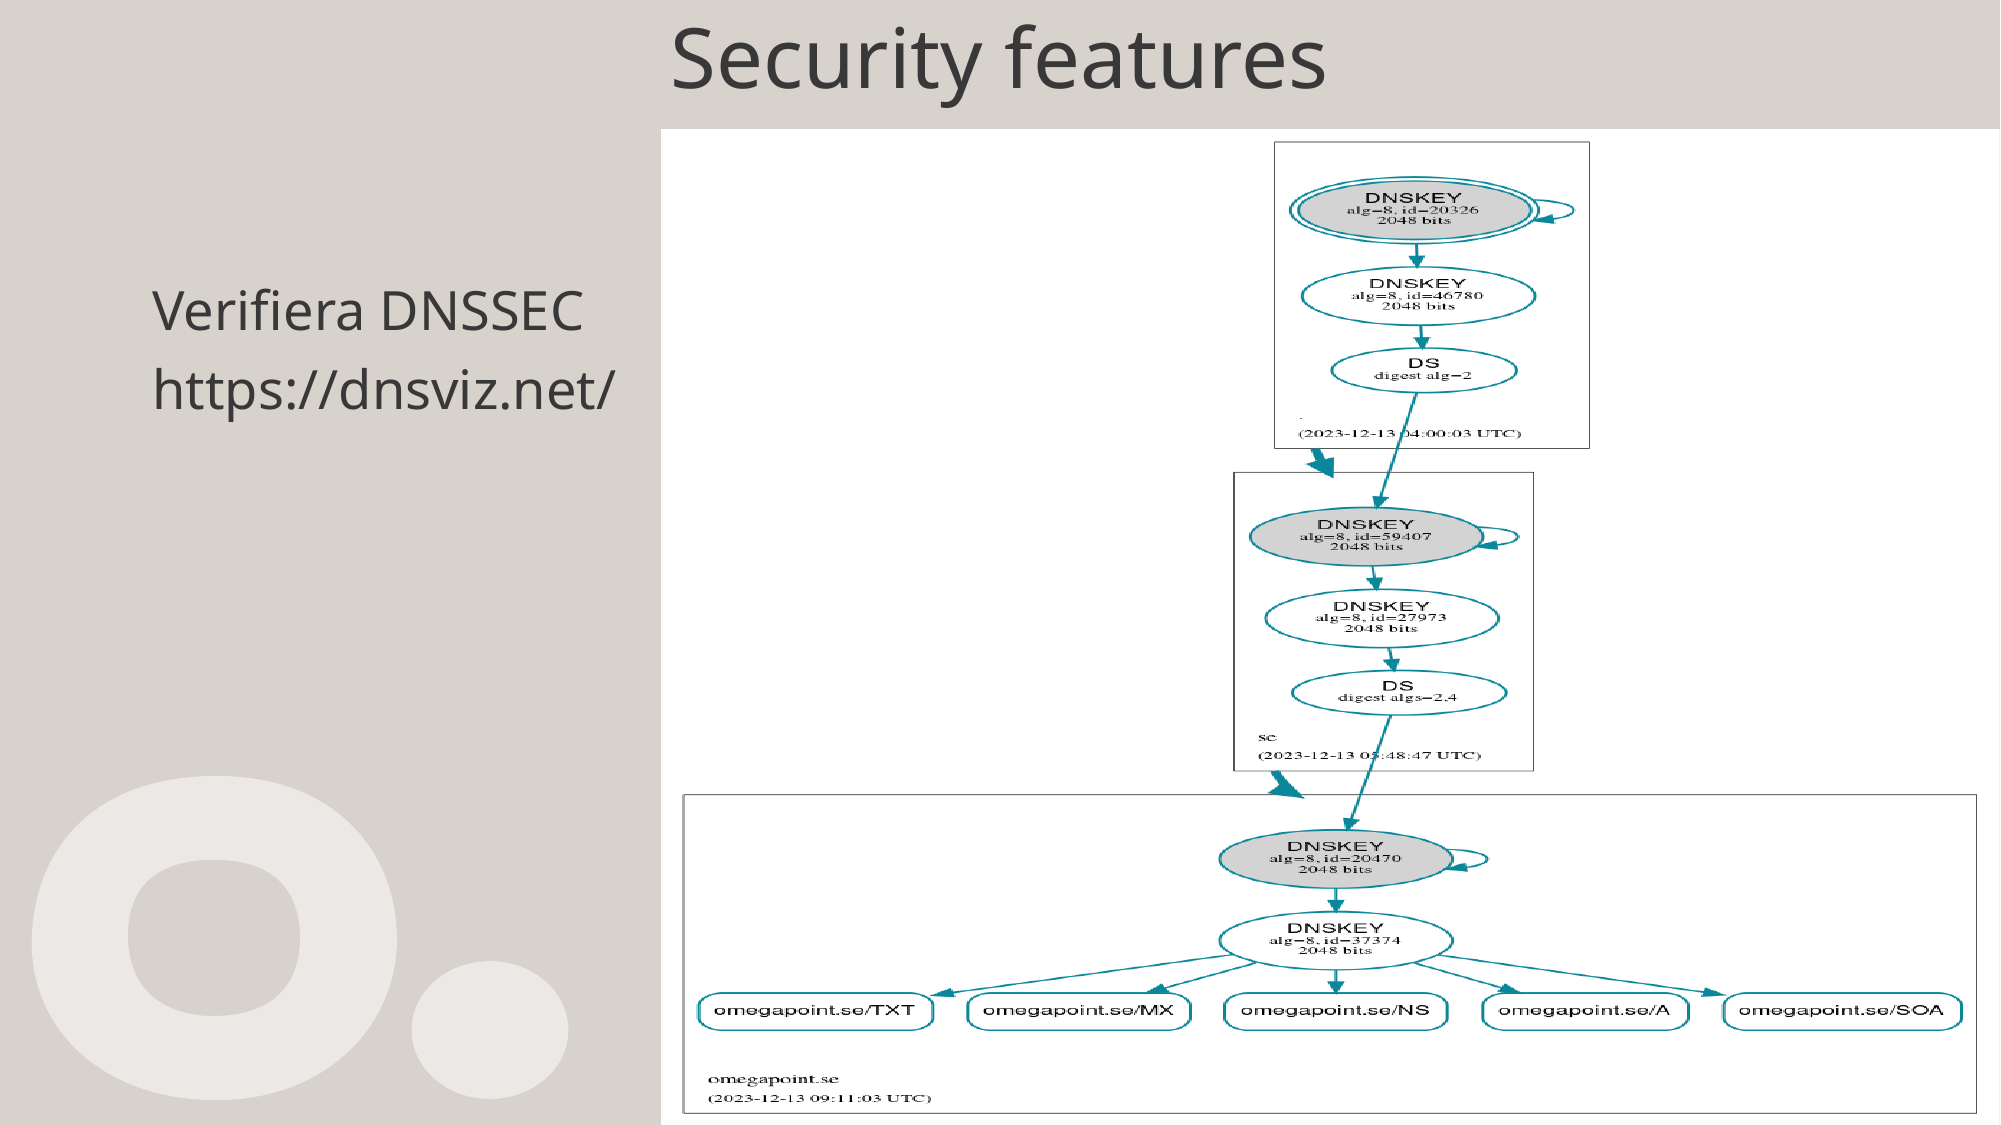

Security features
# Verifiera DNSSEC
https://dnsviz.net/
Security features